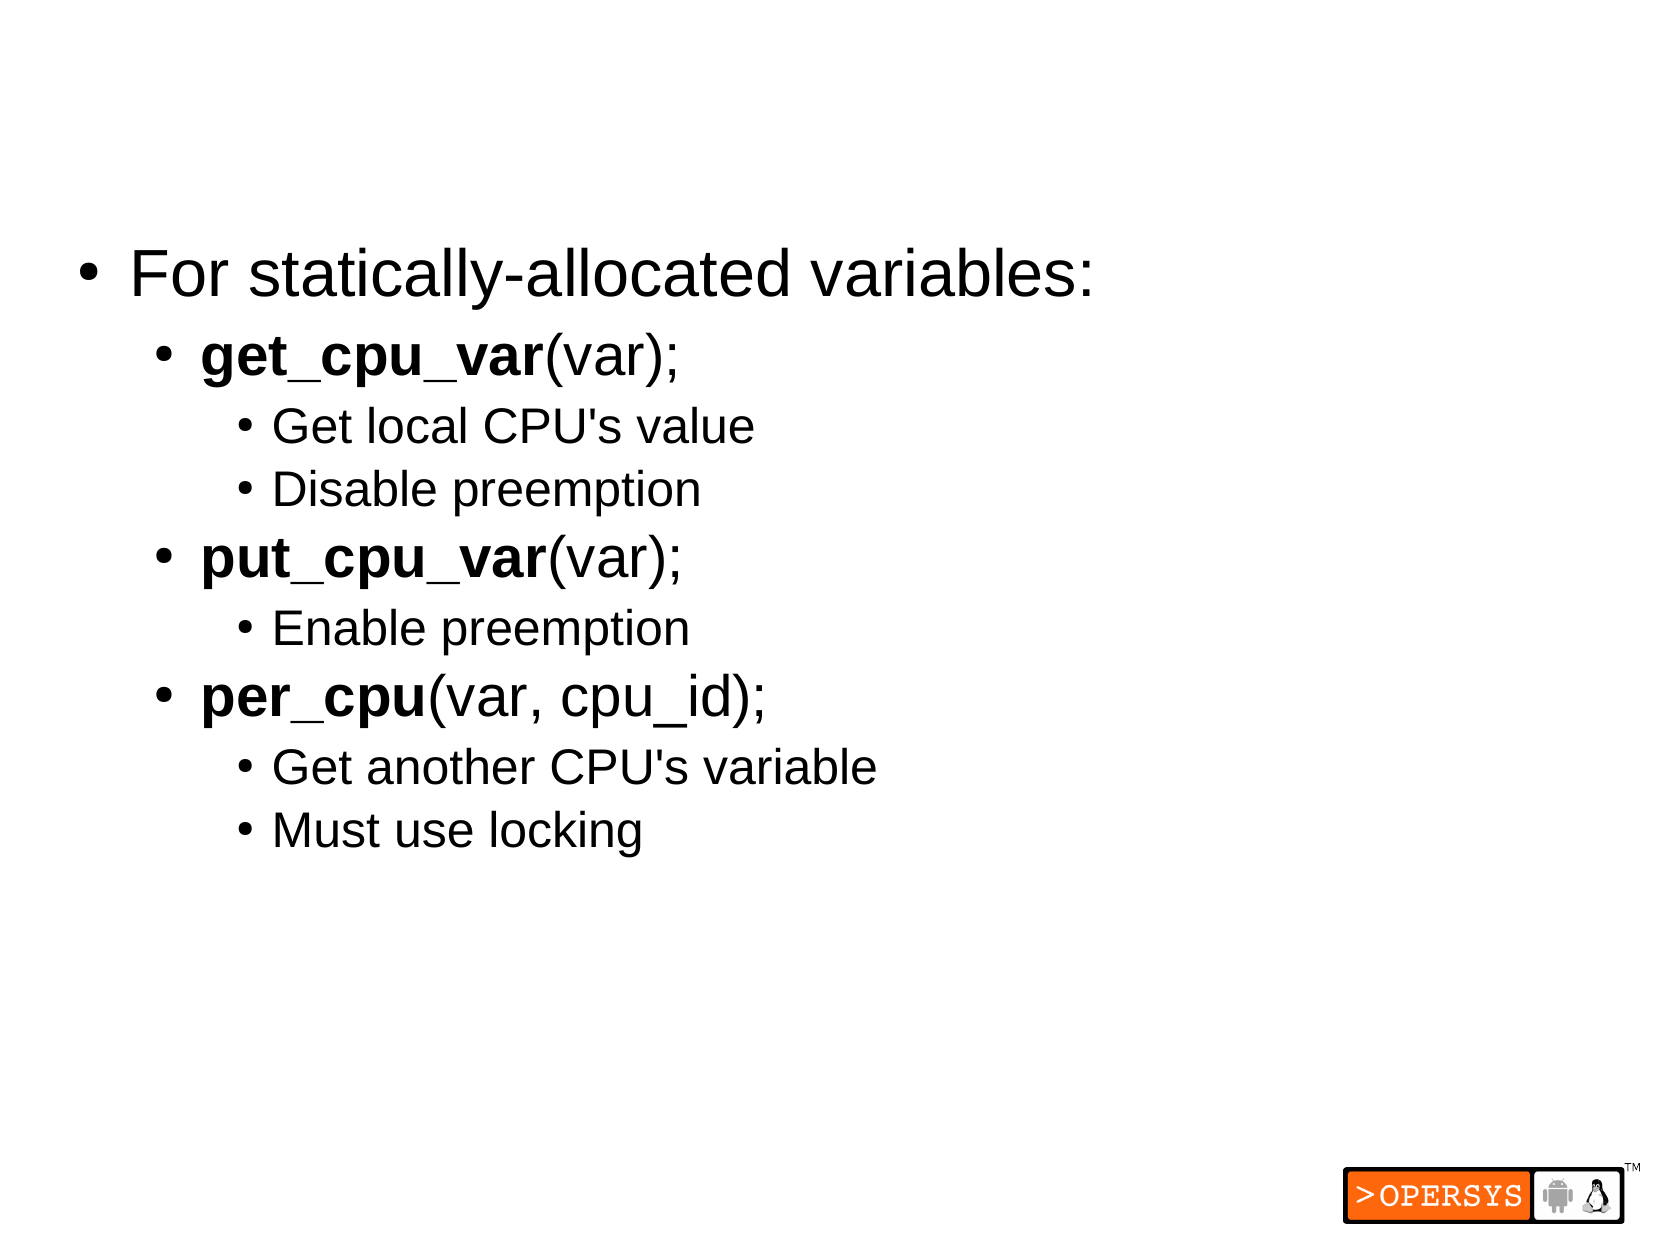

# For statically-allocated variables:
get_cpu_var(var);
Get local CPU's value
Disable preemption
put_cpu_var(var);
Enable preemption
per_cpu(var, cpu_id);
Get another CPU's variable
Must use locking